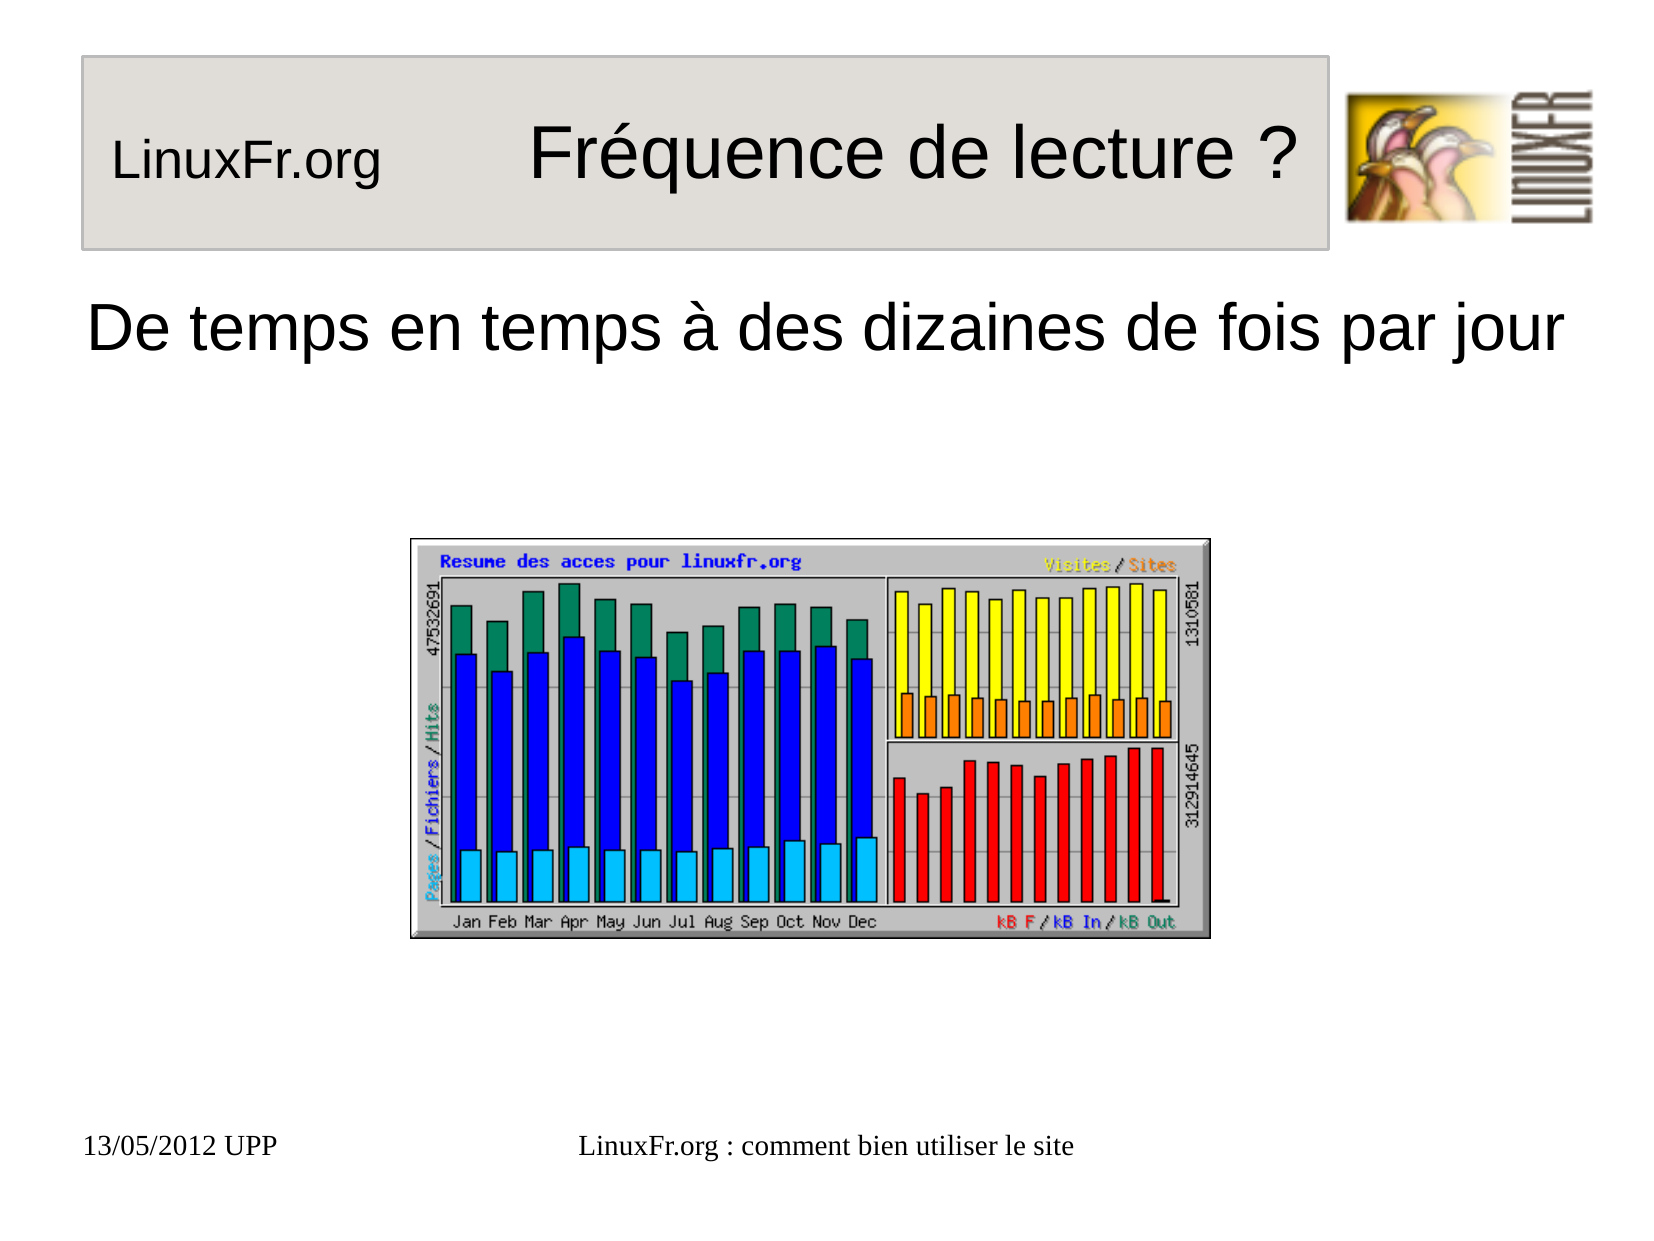

# LinuxFr.org Fréquence de lecture ?
De temps en temps à des dizaines de fois par jour